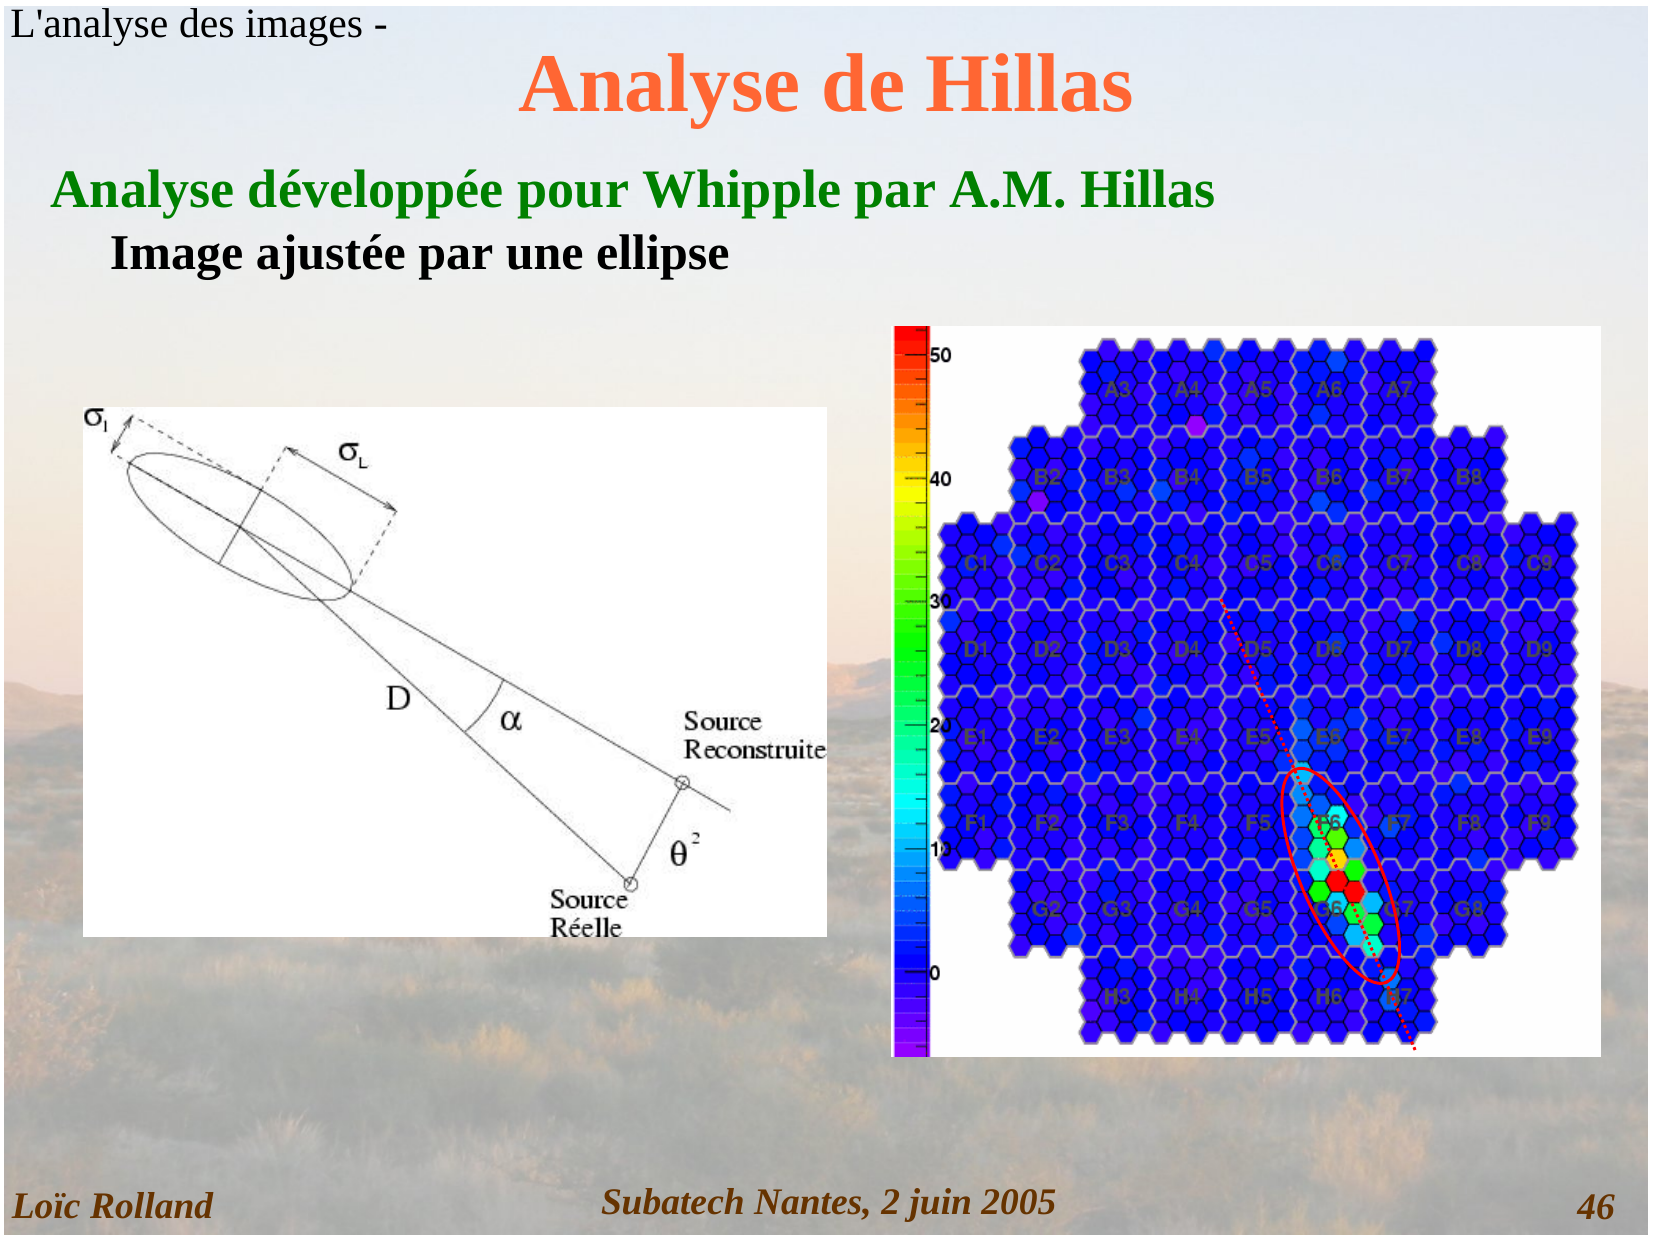

L'analyse des images -
# Analyse de Hillas
Analyse développée pour Whipple par A.M. Hillas
Image ajustée par une ellipse